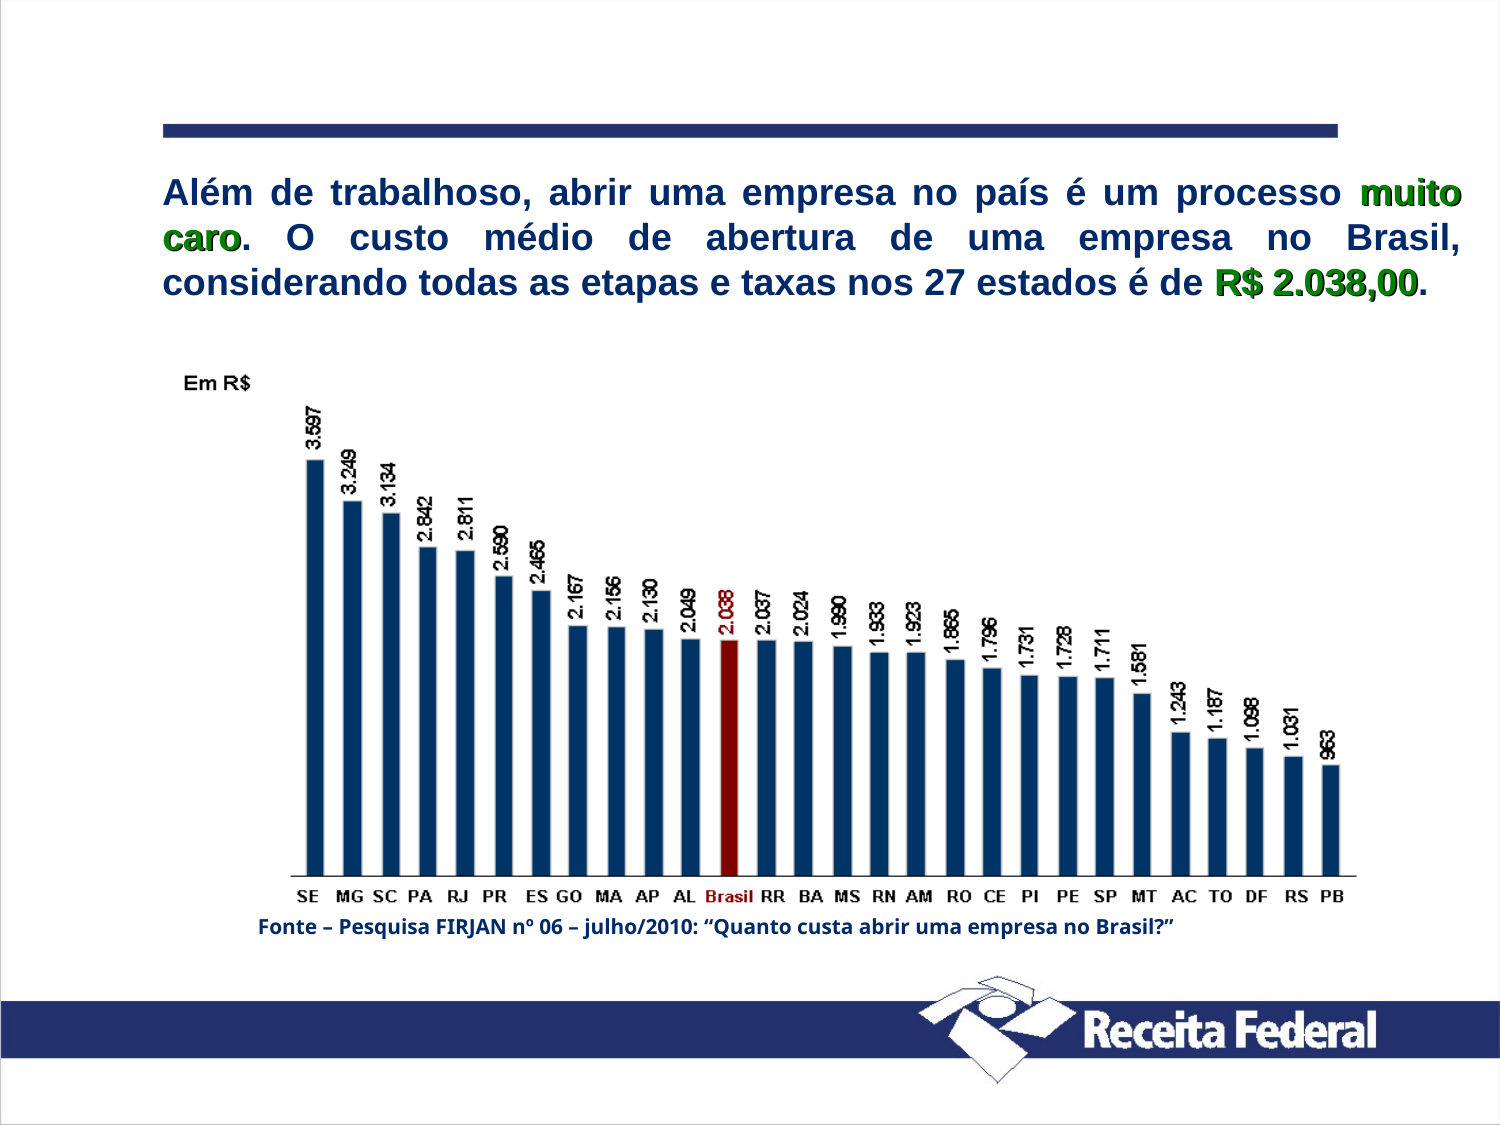

Além de trabalhoso, abrir uma empresa no país é um processo muito caro. O custo médio de abertura de uma empresa no Brasil, considerando todas as etapas e taxas nos 27 estados é de R$ 2.038,00.
Fonte – Pesquisa FIRJAN nº 06 – julho/2010: “Quanto custa abrir uma empresa no Brasil?”